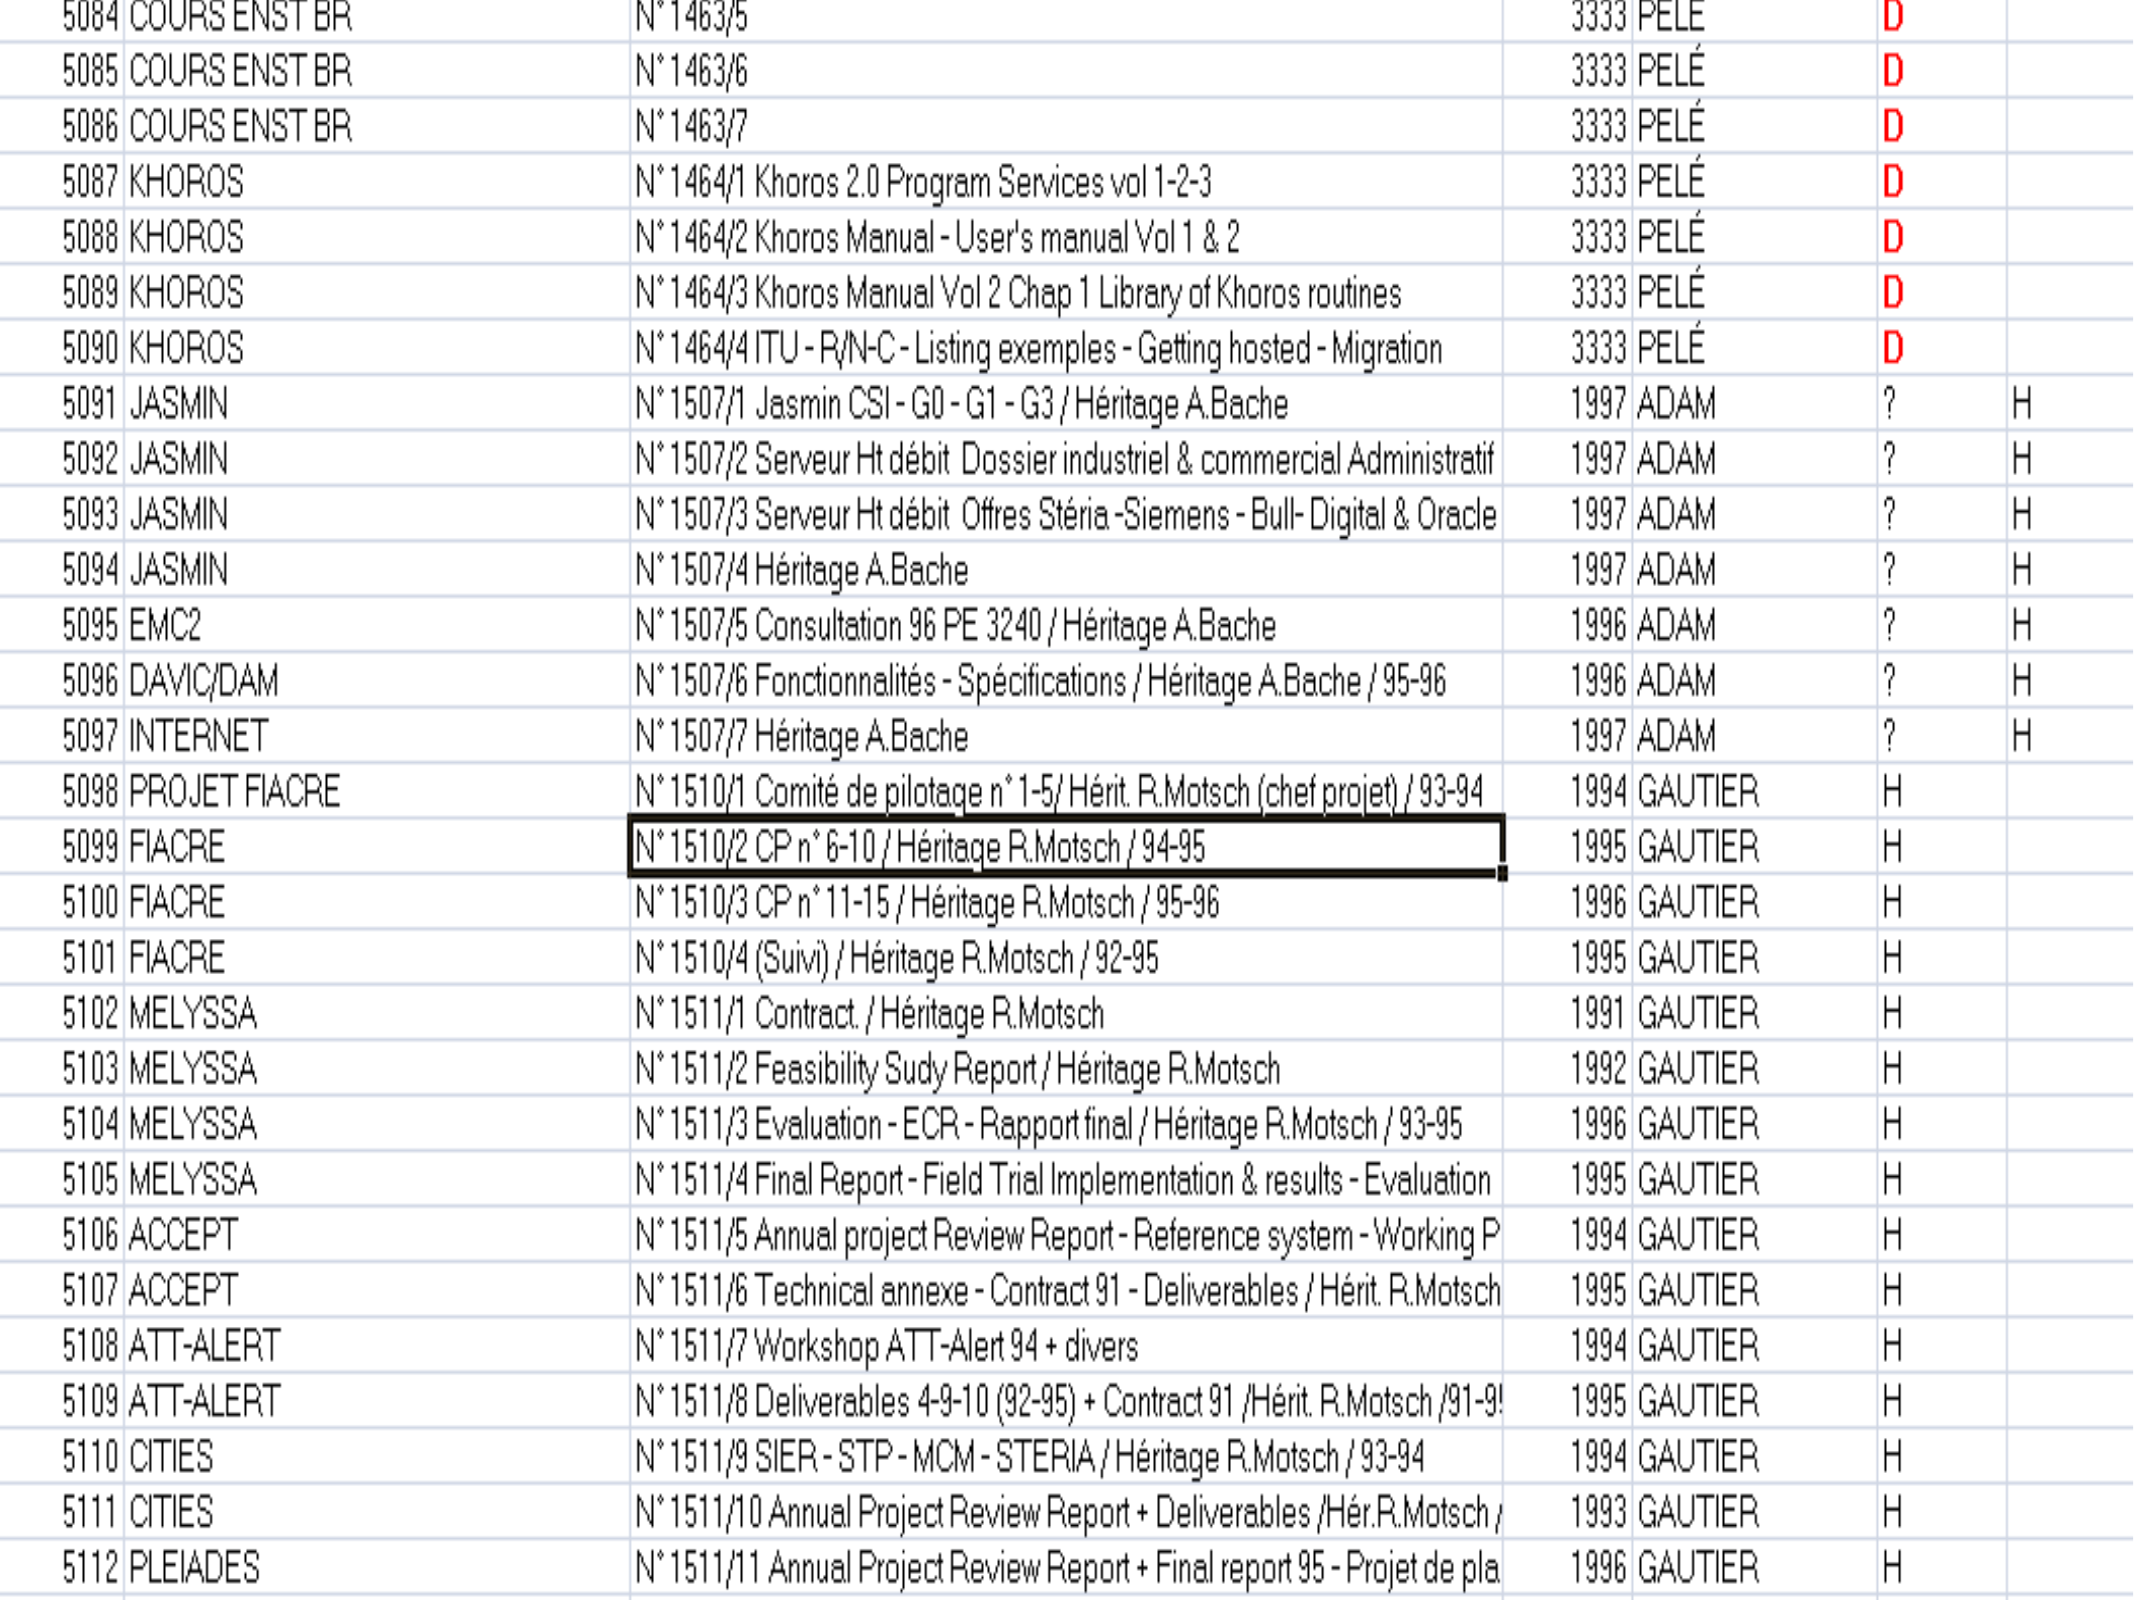

#
6 décembre 2011
28
Assemblée Générale A3C7
6 décembre 2011 - Assemblée générale de l’A3C7